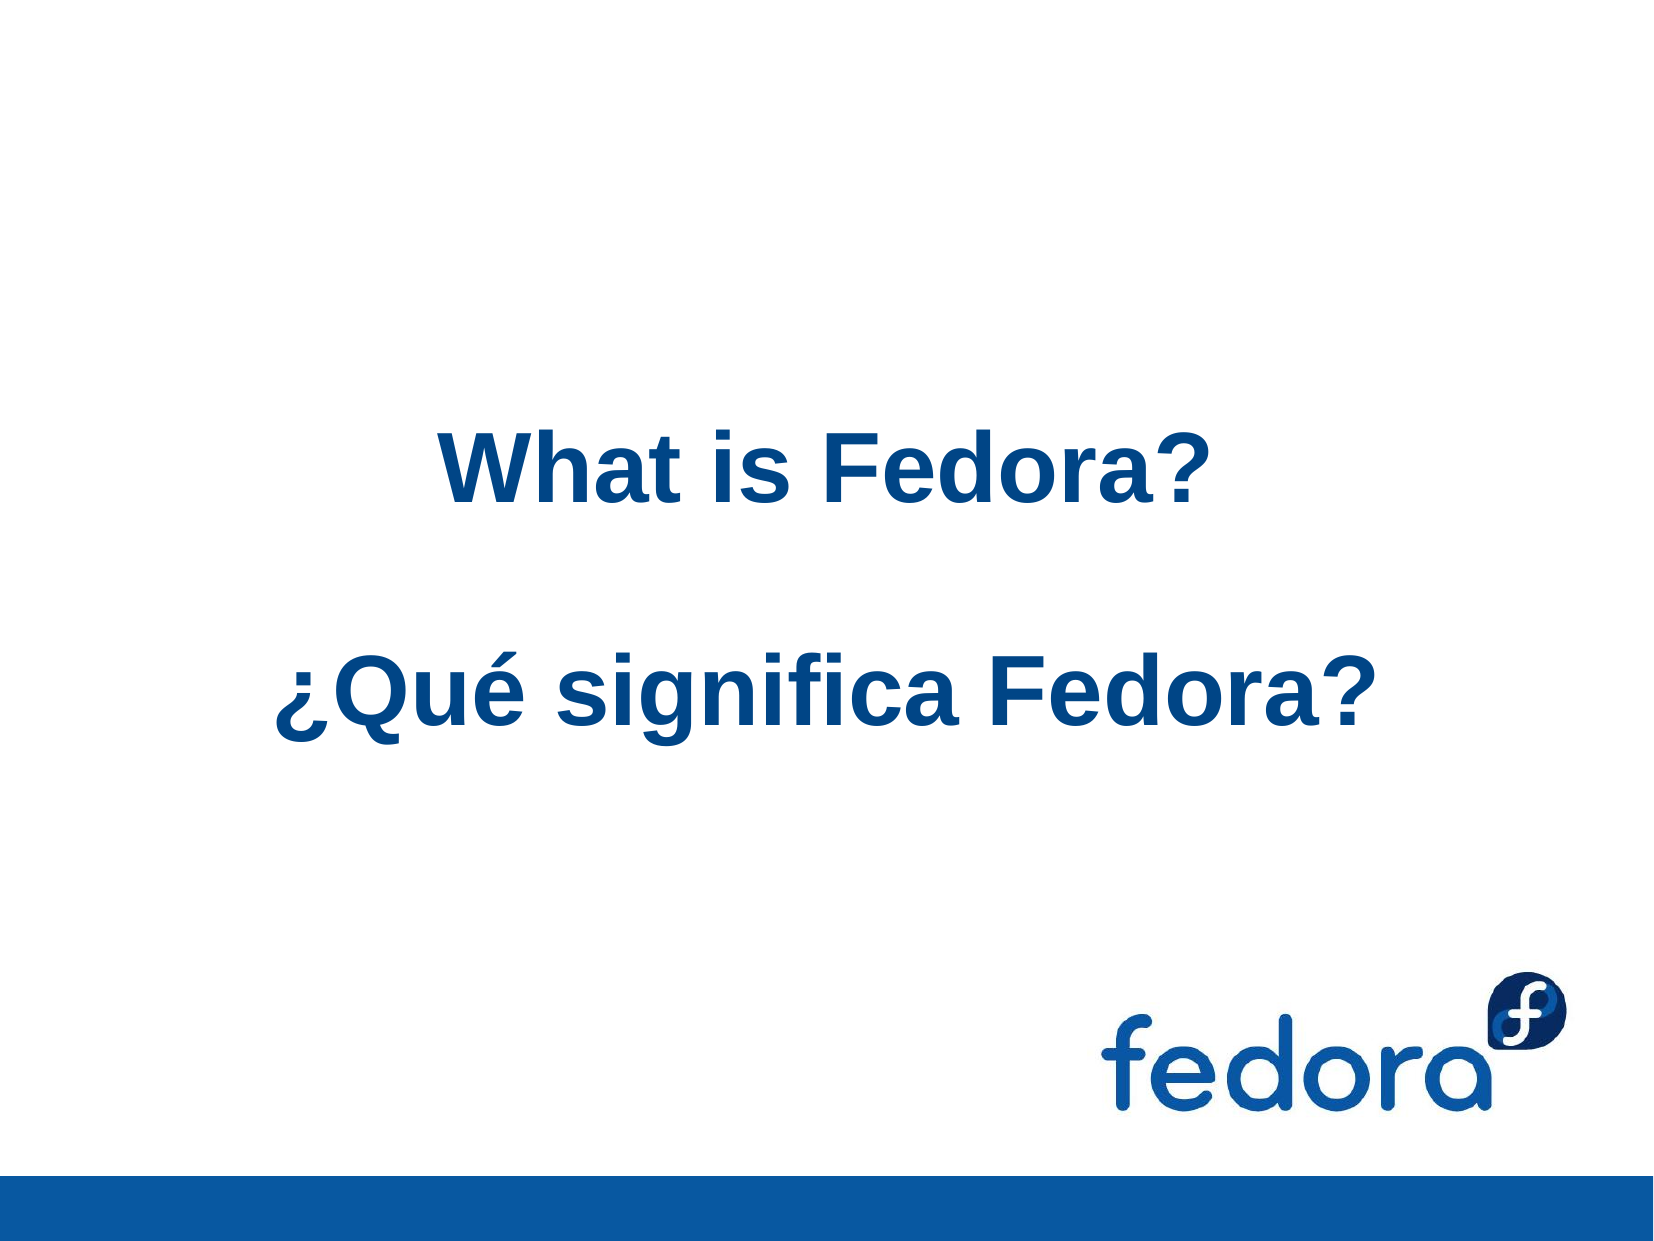

# What is Fedora? ¿Qué significa Fedora?